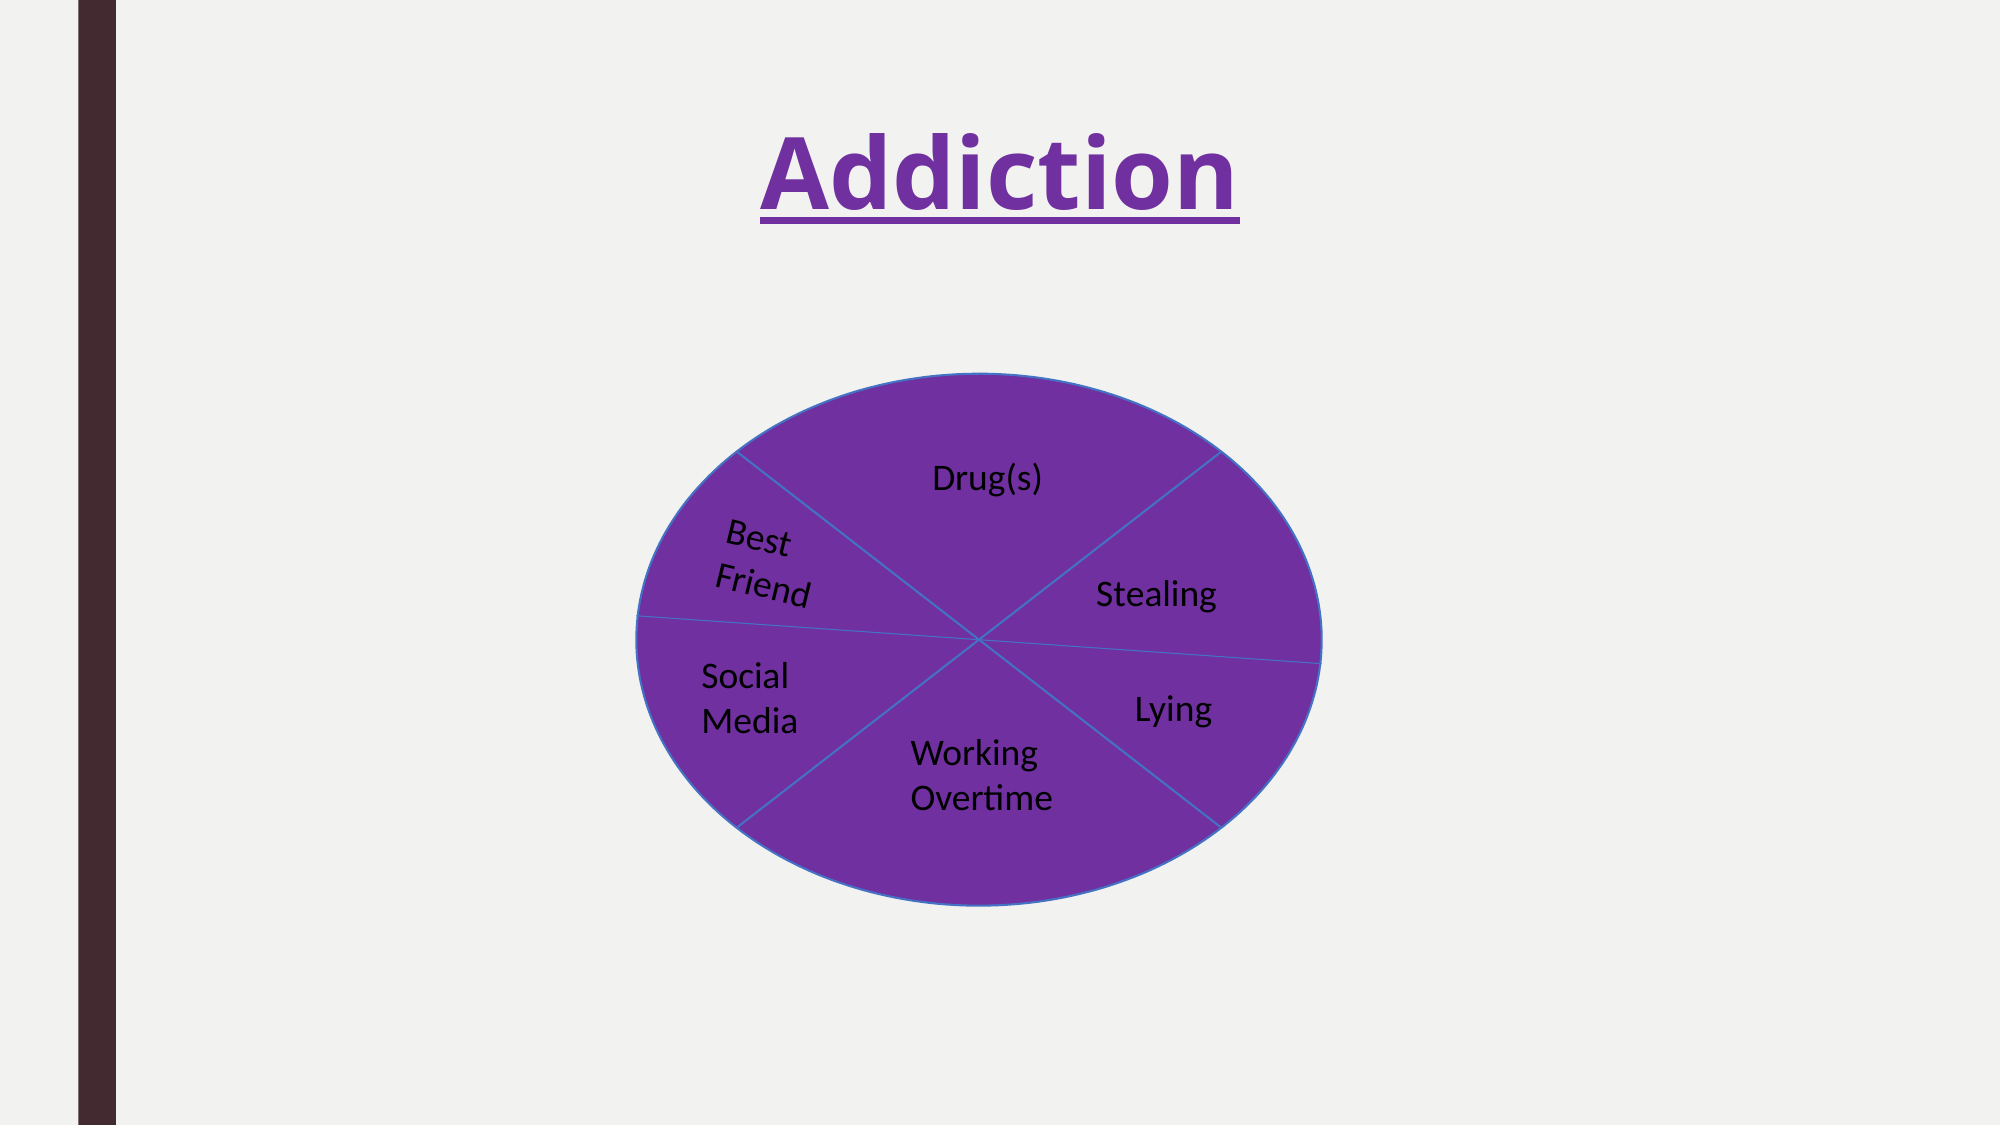

# Addiction
Drug(s)
Best Friend
Stealing
Social
Media
Lying
Working
Overtime